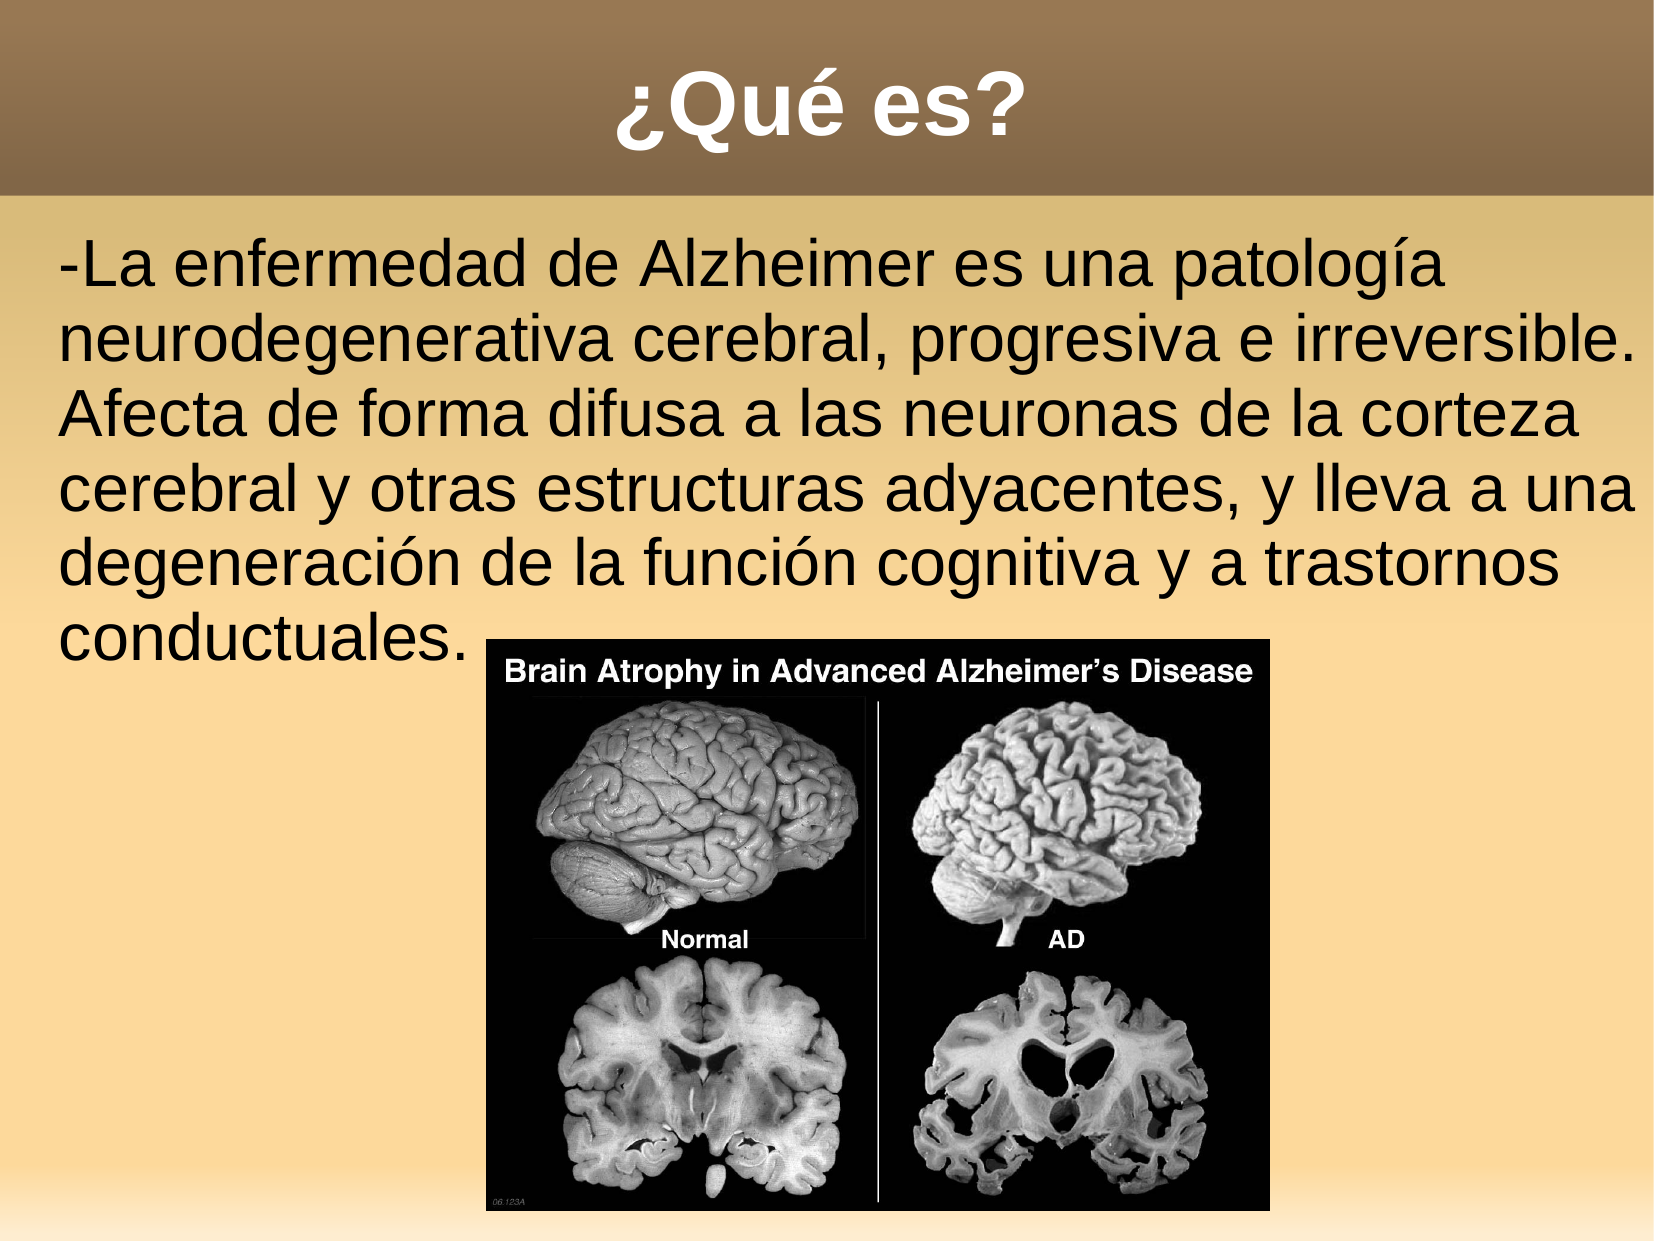

# ¿Qué es?
-La enfermedad de Alzheimer es una patología neurodegenerativa cerebral, progresiva e irreversible. Afecta de forma difusa a las neuronas de la corteza cerebral y otras estructuras adyacentes, y lleva a una degeneración de la función cognitiva y a trastornos conductuales.